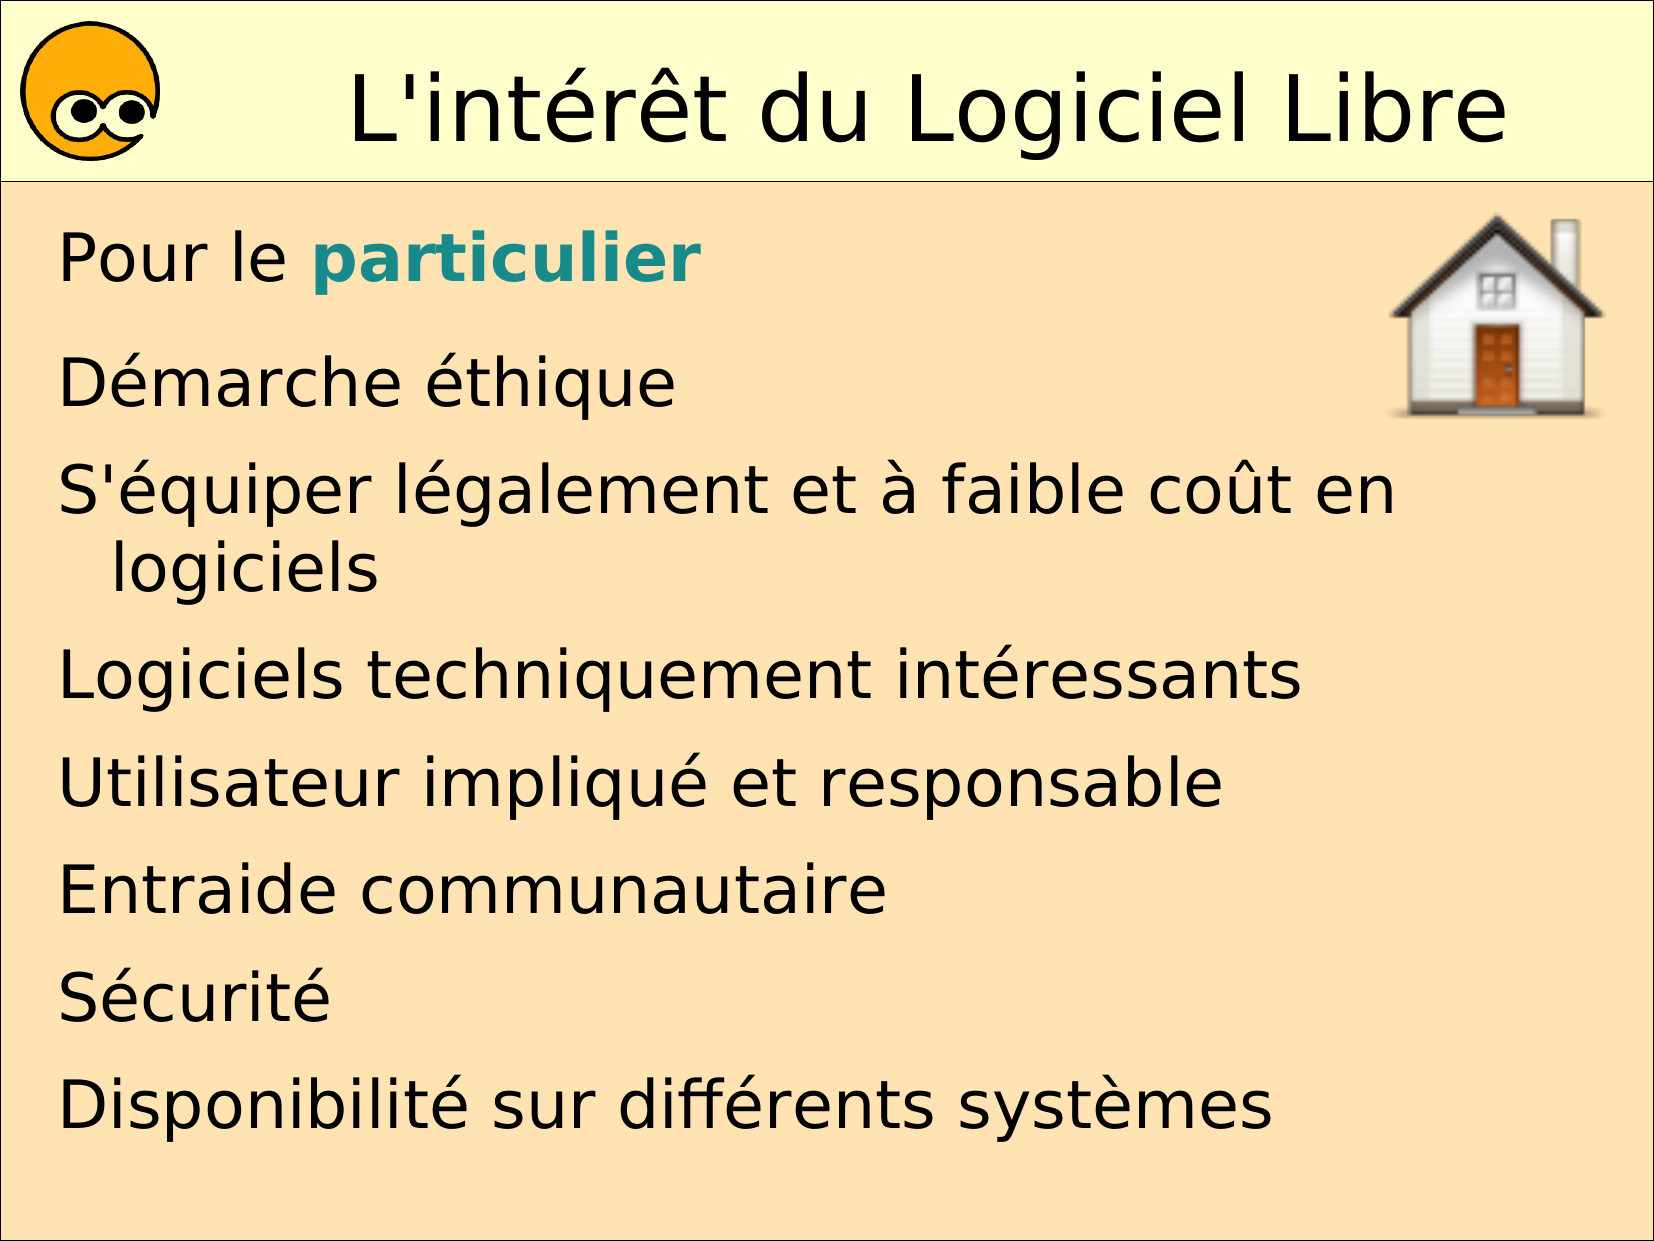

# L'intérêt du Logiciel Libre
Pour le particulier
Démarche éthique
S'équiper légalement et à faible coût en logiciels
Logiciels techniquement intéressants
Utilisateur impliqué et responsable
Entraide communautaire
Sécurité
Disponibilité sur différents systèmes